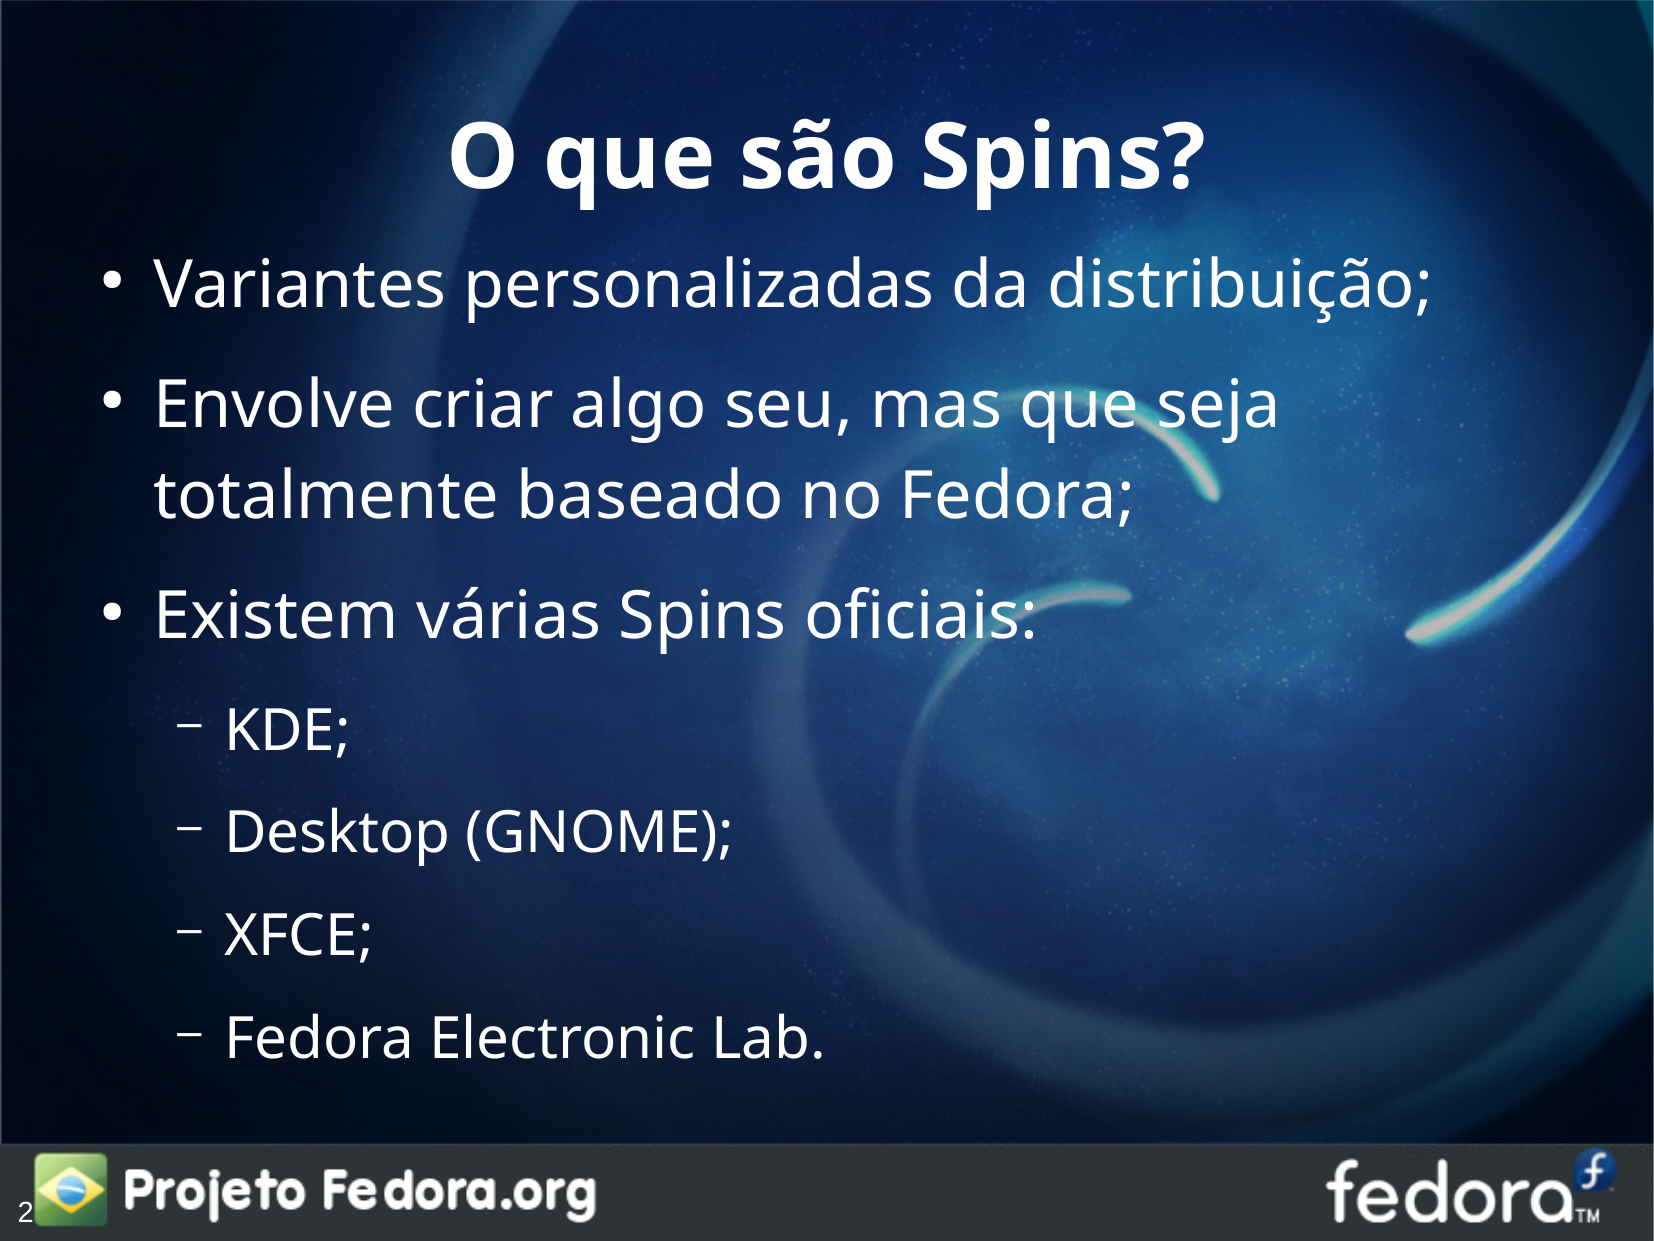

# O que são Spins?
Variantes personalizadas da distribuição;
Envolve criar algo seu, mas que seja totalmente baseado no Fedora;
Existem várias Spins oficiais:
KDE;
Desktop (GNOME);
XFCE;
Fedora Electronic Lab.
2